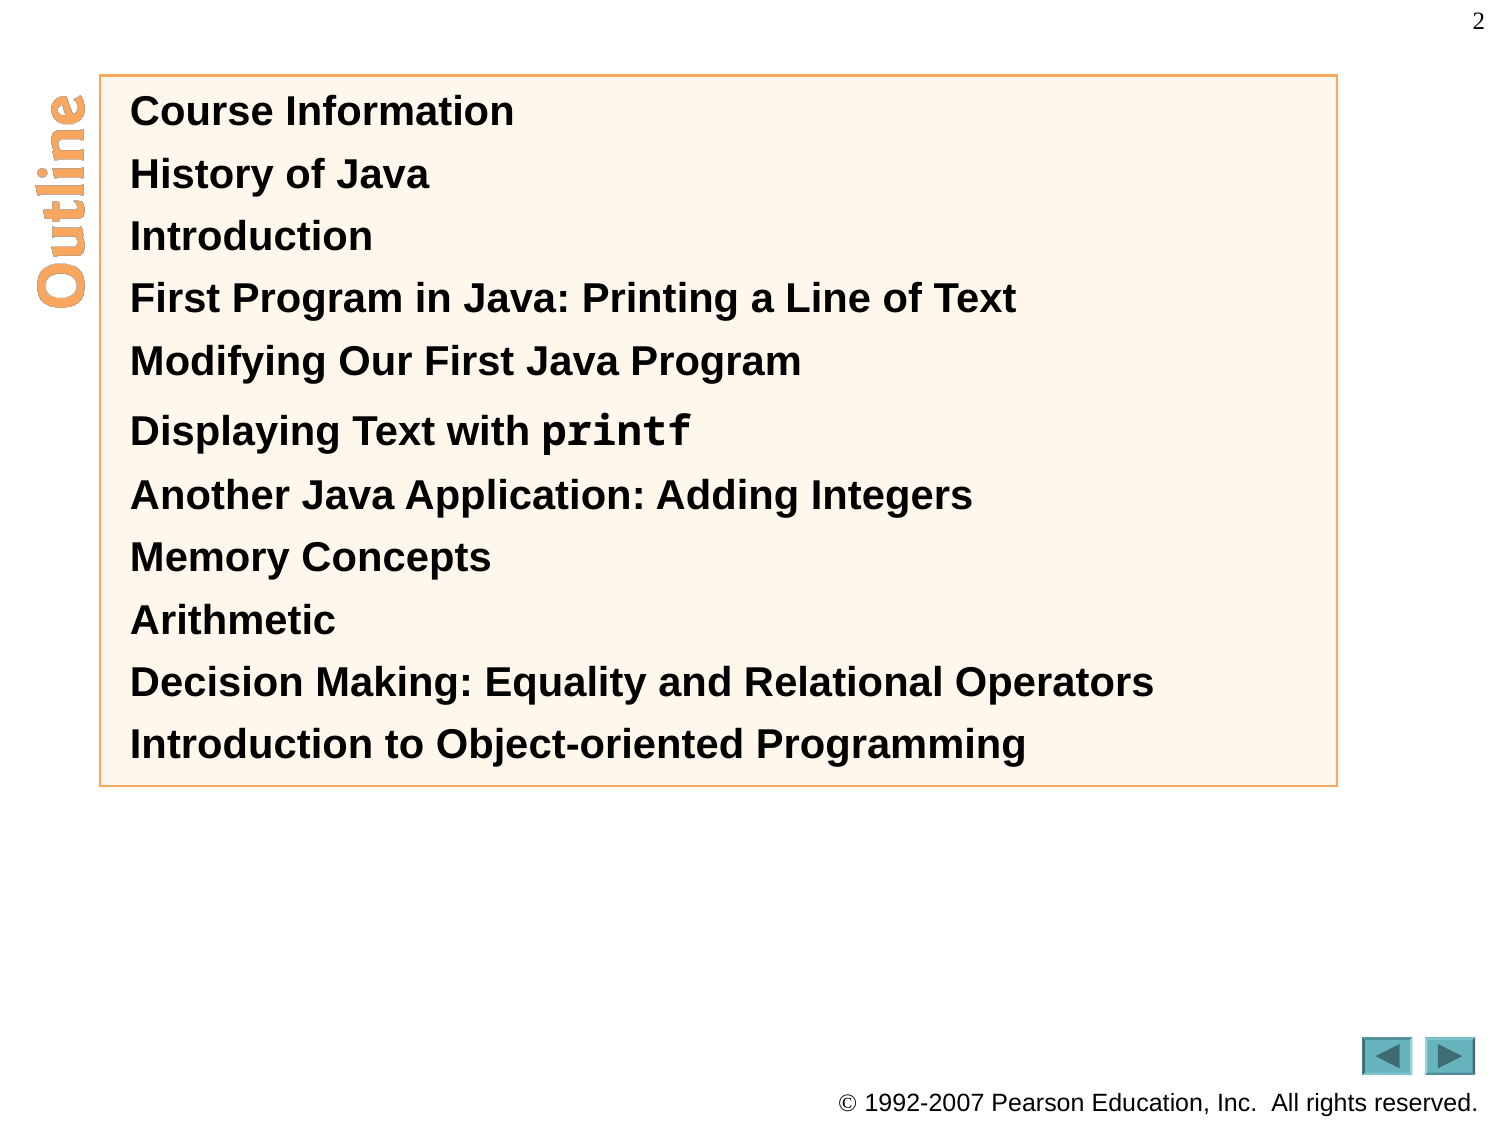

2
# Course Information
History of Java
Introduction
First Program in Java: Printing a Line of Text
Modifying Our First Java Program
Displaying Text with printf
Another Java Application: Adding Integers
Memory Concepts
Arithmetic
Decision Making: Equality and Relational Operators
Introduction to Object-oriented Programming